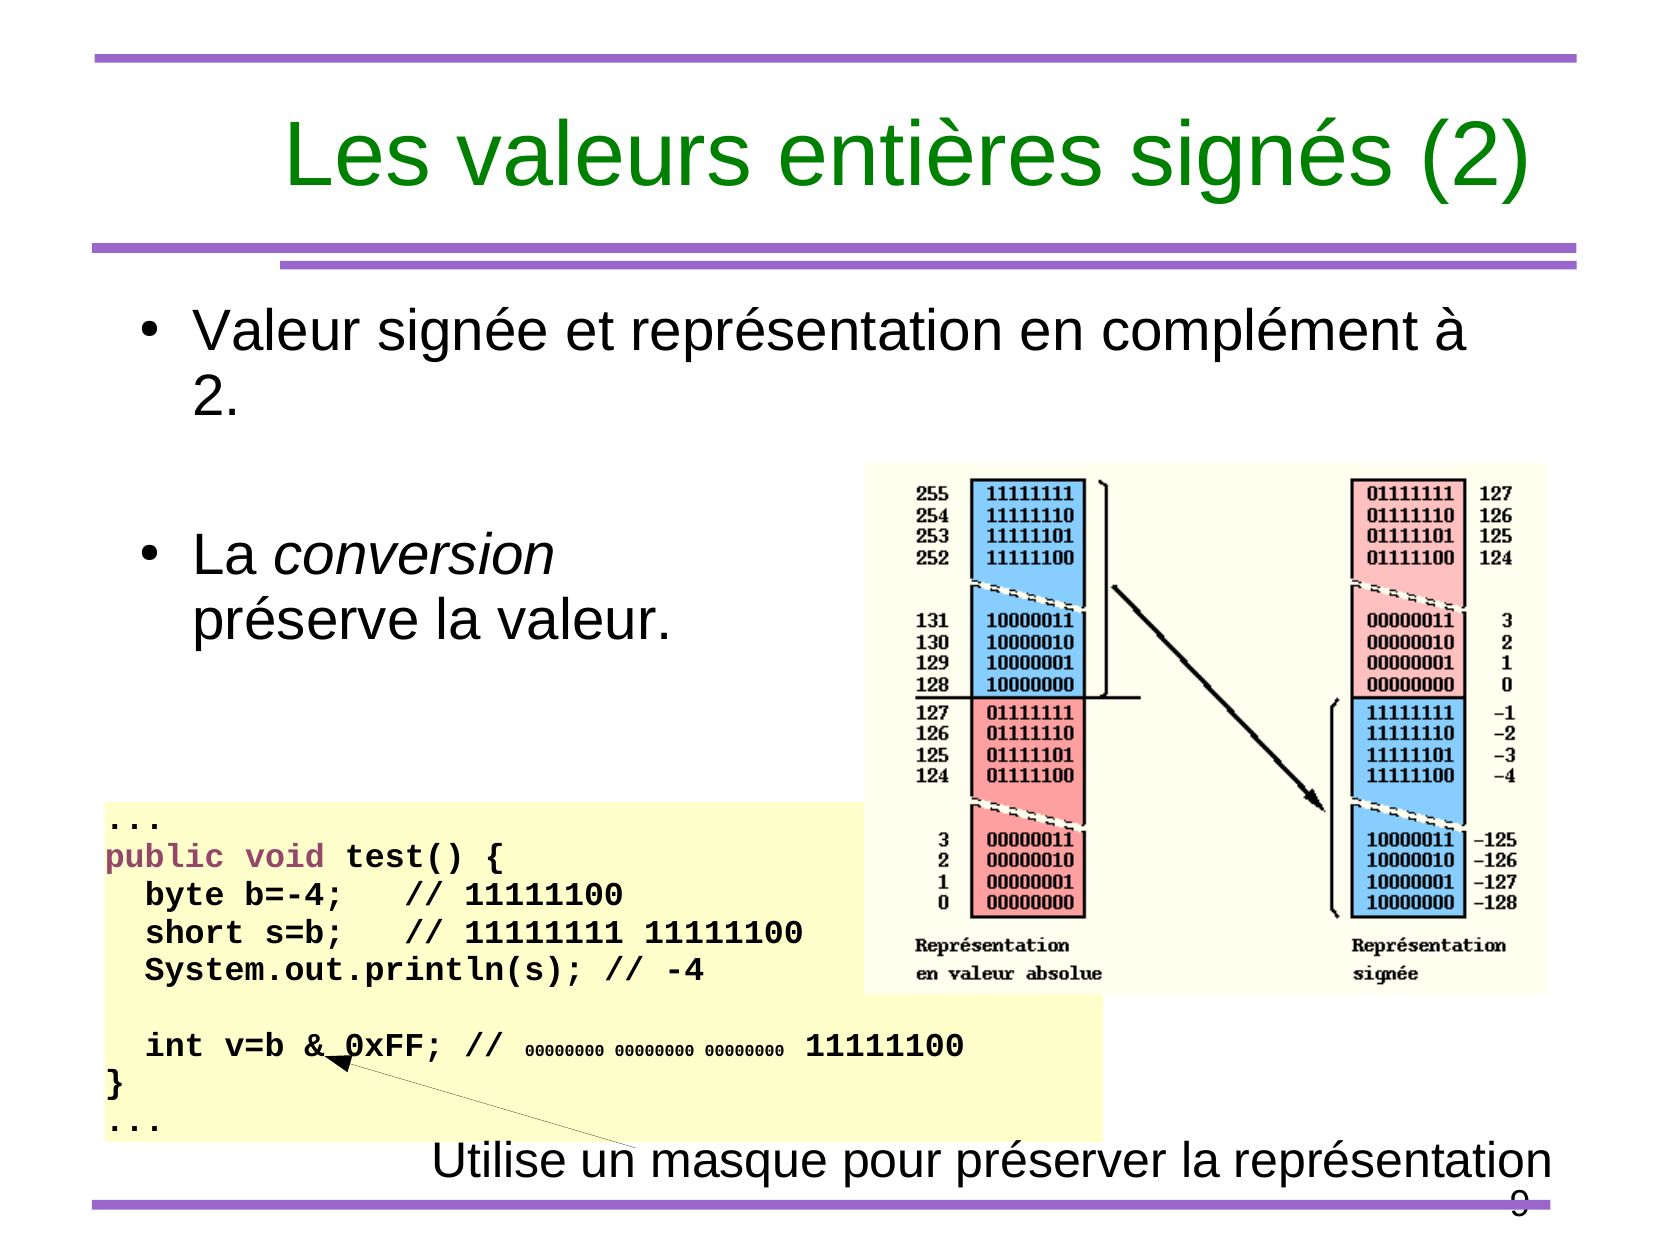

# Les valeurs entières signés (2)
Valeur signée et représentation en complément à 2.
La conversion
préserve la valeur.
...
public void test() {
 byte b=-4; // 11111100
 short s=b; // 11111111 11111100
 System.out.println(s); // -4
 int v=b & 0xFF; // 00000000 00000000 00000000 11111100
}
...
Utilise un masque pour préserver la représentation